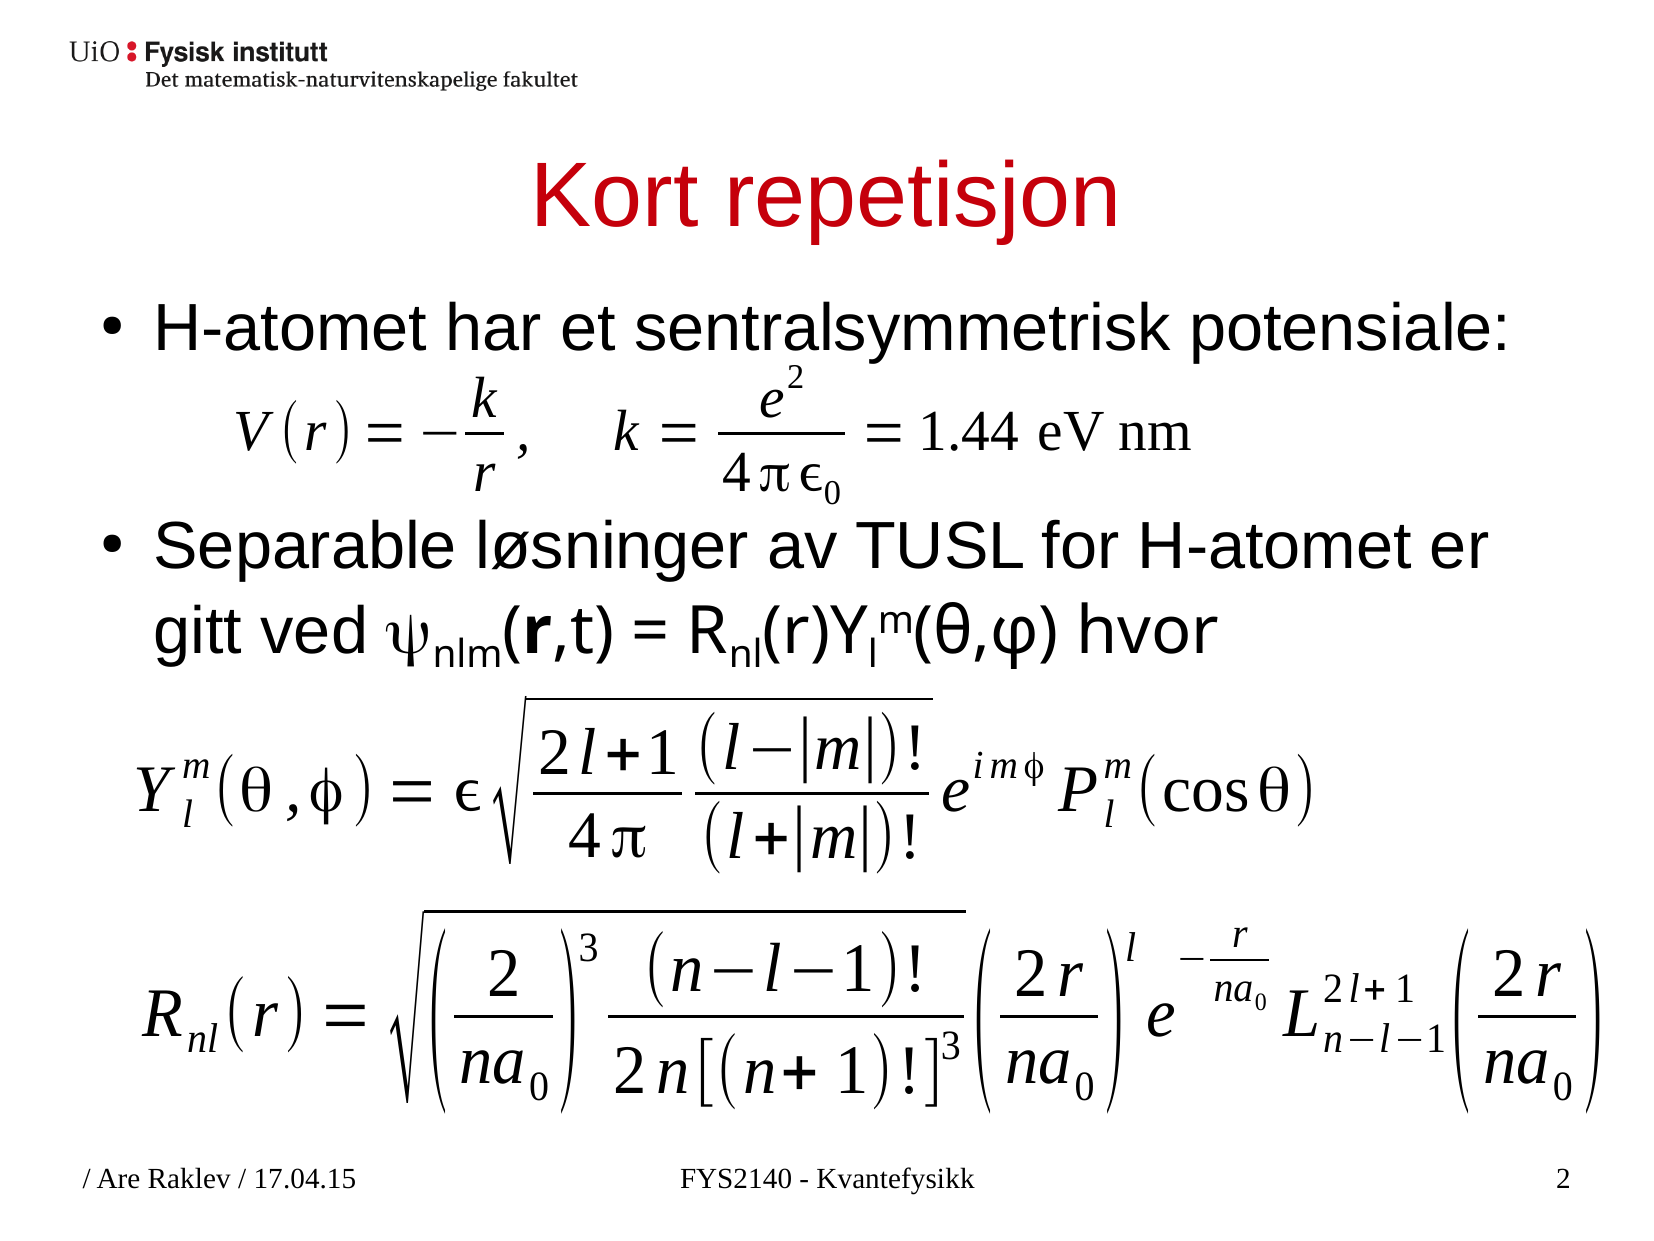

# Kort repetisjon
H-atomet har et sentralsymmetrisk potensiale:
Separable løsninger av TUSL for H-atomet er gitt ved ψnlm(r,t) = Rnl(r)Ylm(θ,φ) hvor
/ Are Raklev / 17.04.15
FYS2140 - Kvantefysikk
2